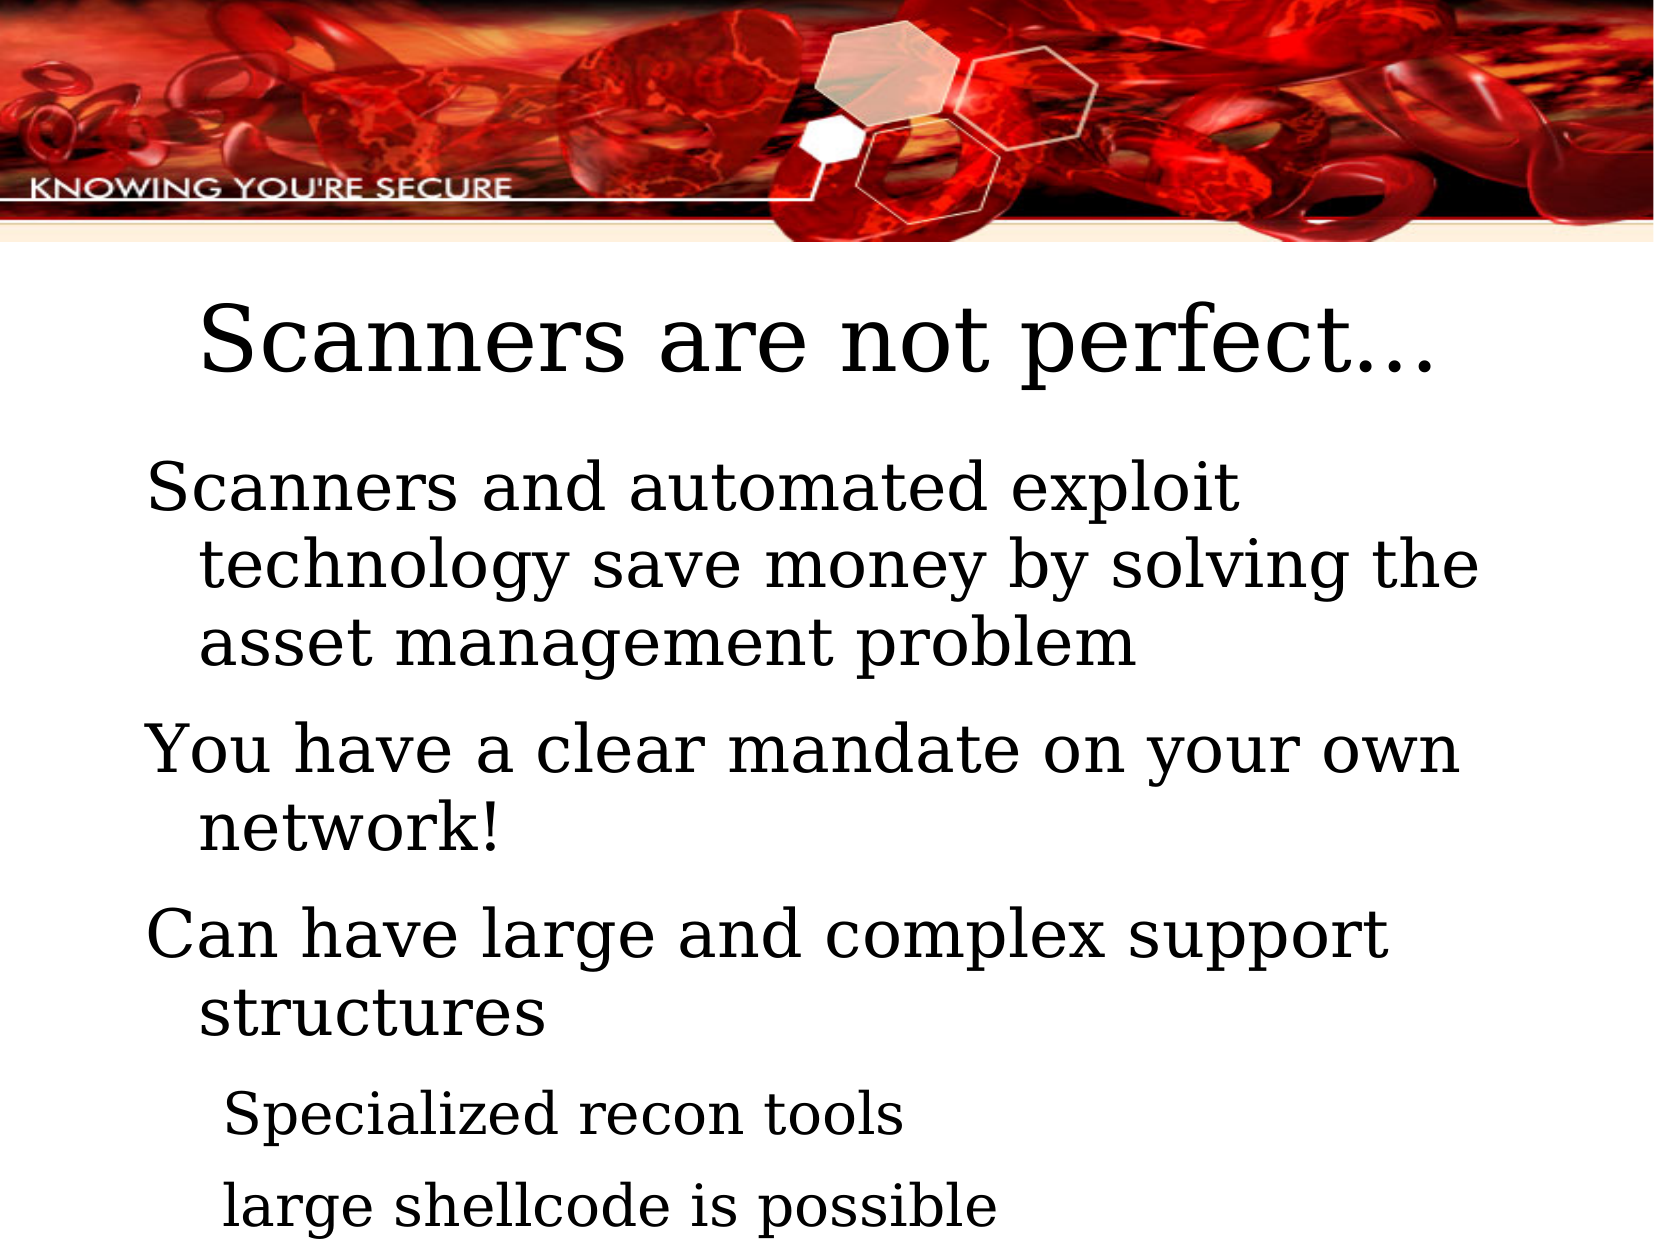

# Scanners are not perfect...
Scanners and automated exploit technology save money by solving the asset management problem
You have a clear mandate on your own network!
Can have large and complex support structures
Specialized recon tools
large shellcode is possible